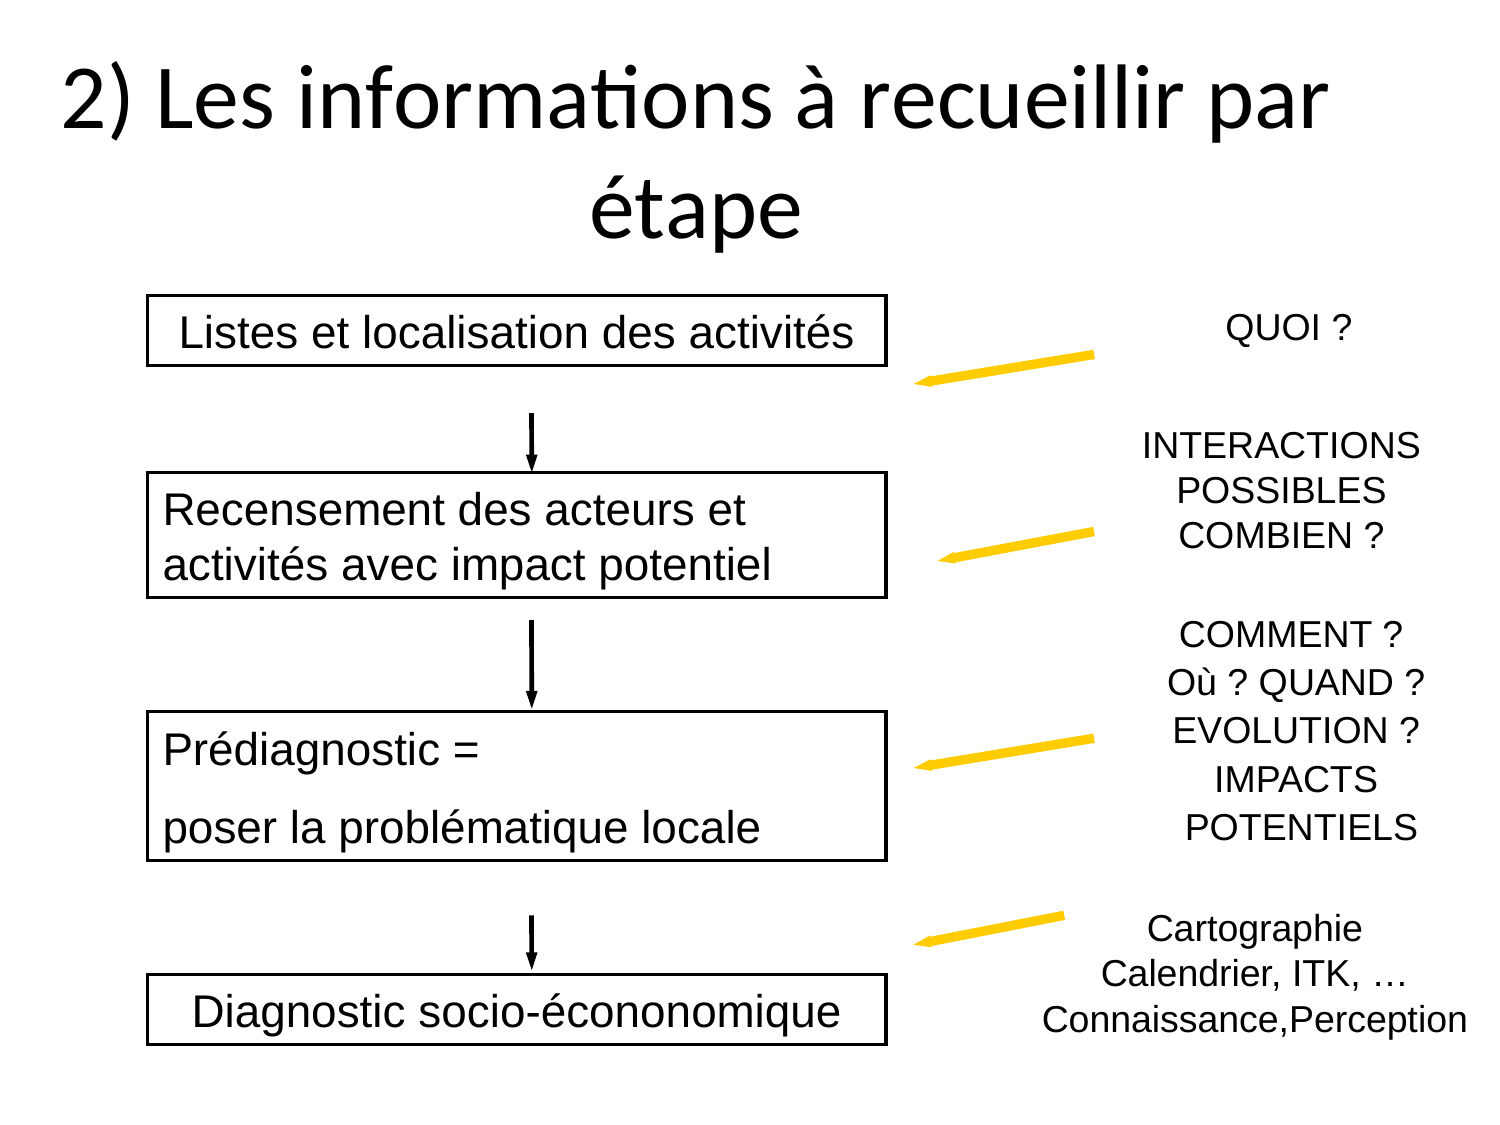

# 2) Les informations à recueillir par étape
Listes et localisation des activités
QUOI ?
INTERACTIONS POSSIBLES
COMBIEN ?
Recensement des acteurs et activités avec impact potentiel
COMMENT ?
Où ? QUAND ?
EVOLUTION ?
IMPACTS
 POTENTIELS
Prédiagnostic =
poser la problématique locale
Cartographie
Calendrier, ITK, …
Connaissance,Perception
Diagnostic socio-écononomique